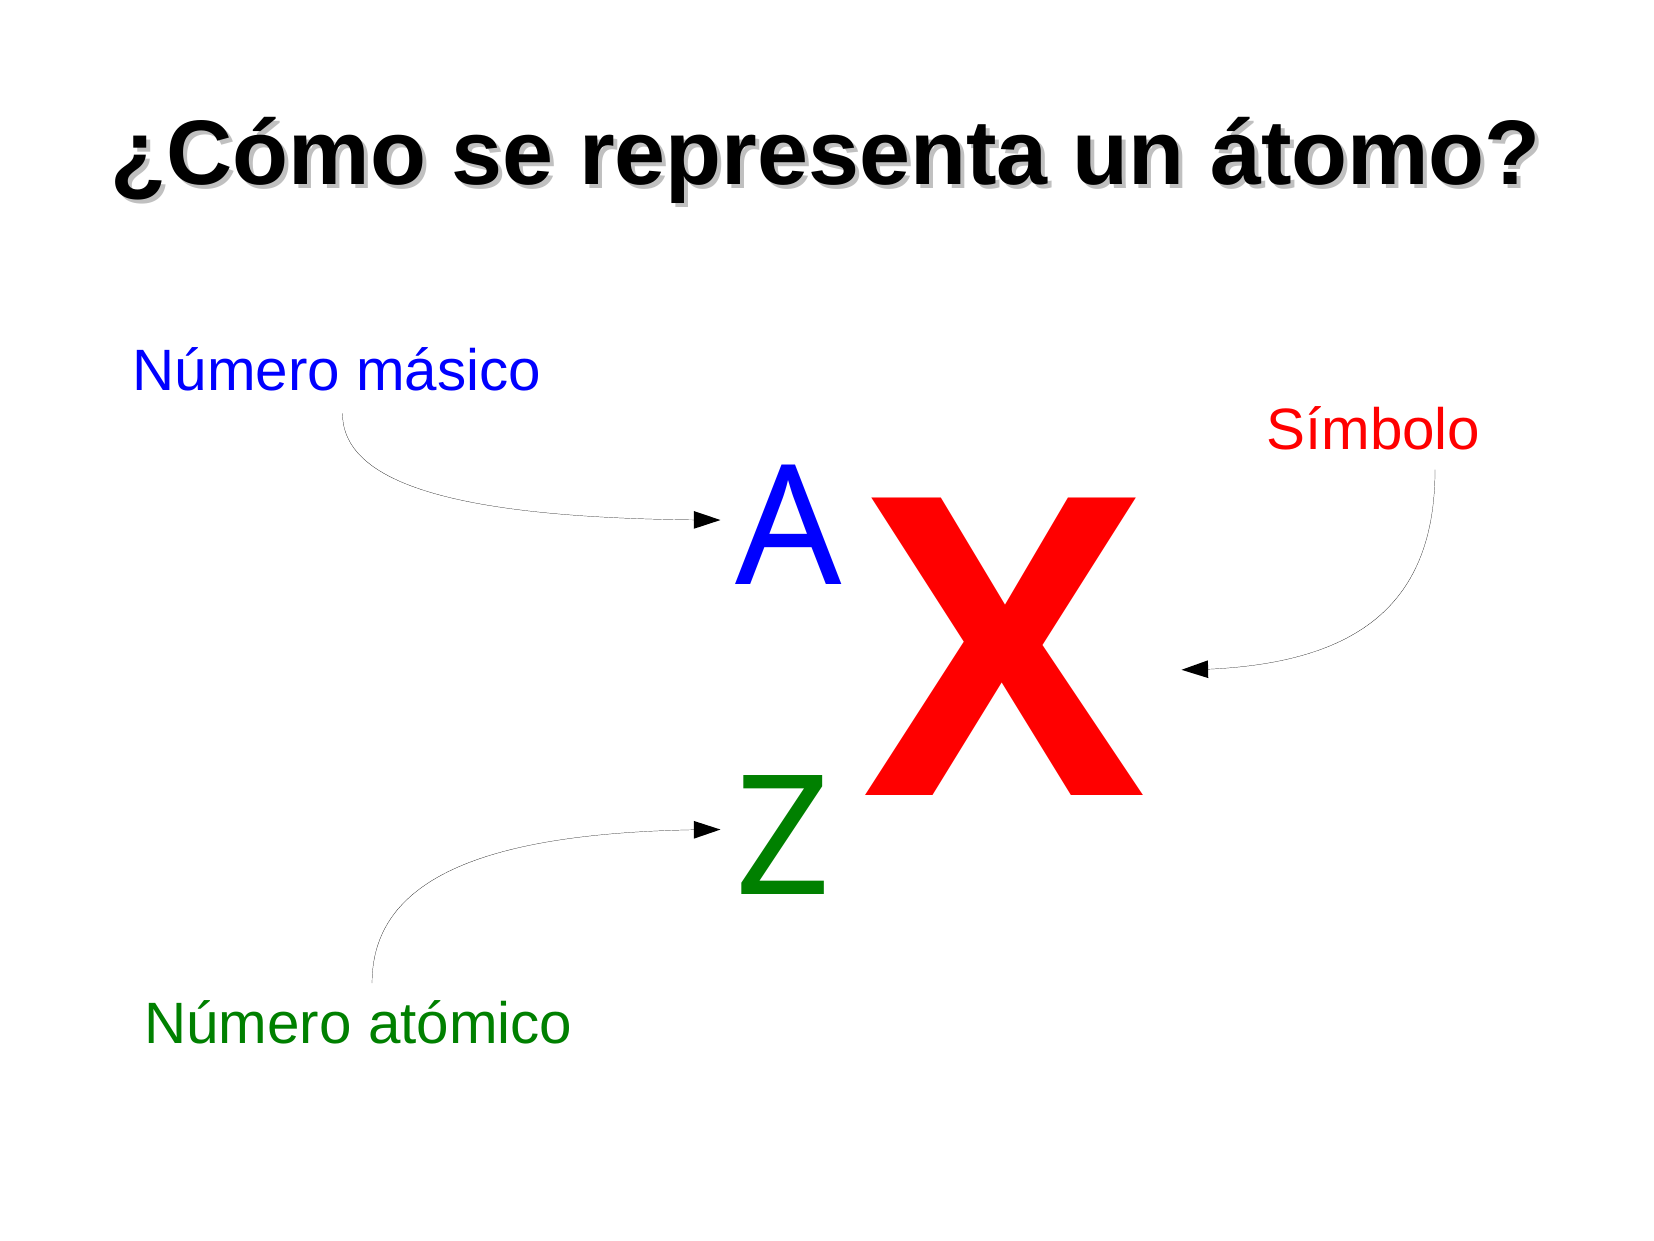

# ¿Cómo se representa un átomo?
Número másico
X
Símbolo
A
Z
Número atómico